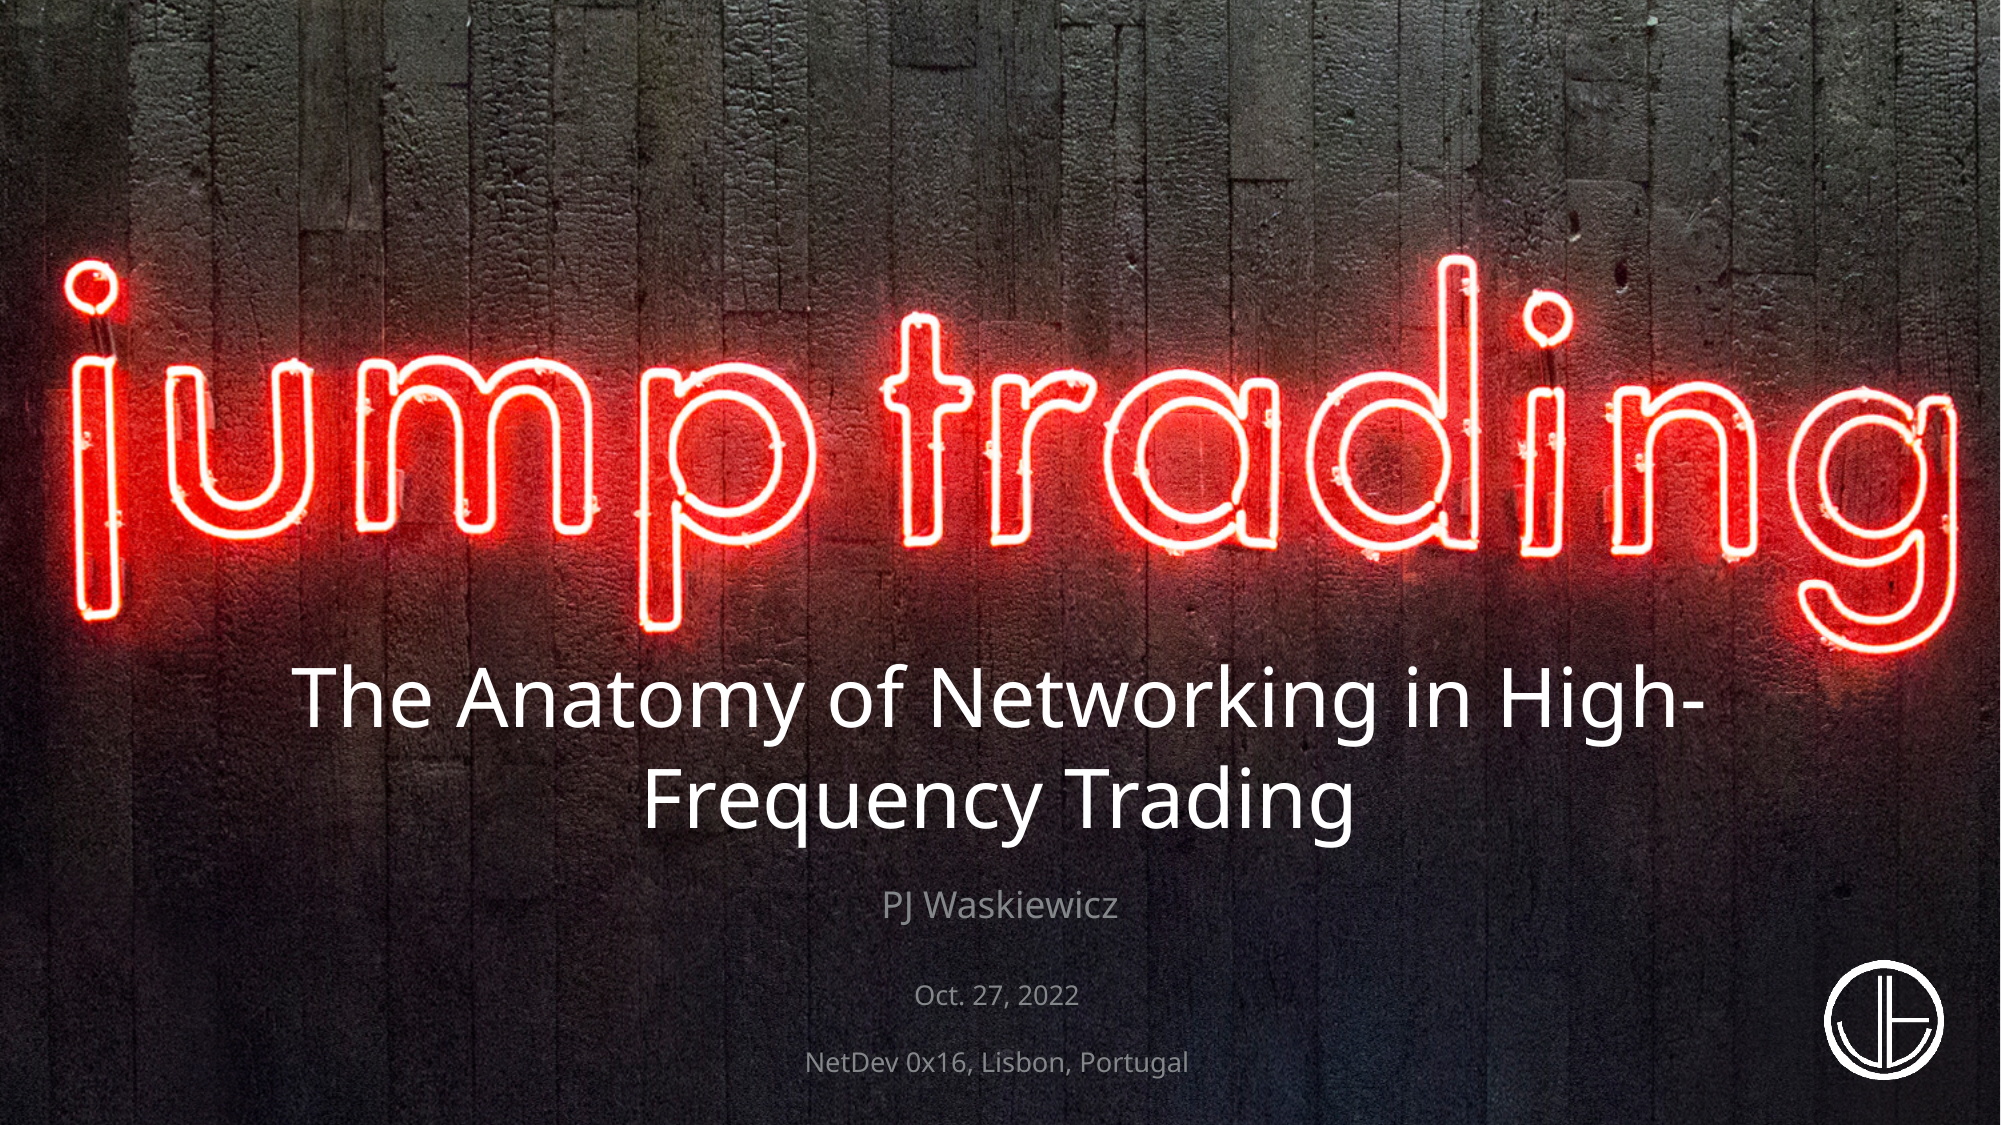

# The Anatomy of Networking in High-Frequency Trading
PJ Waskiewicz
Oct. 27, 2022
NetDev 0x16, Lisbon, Portugal